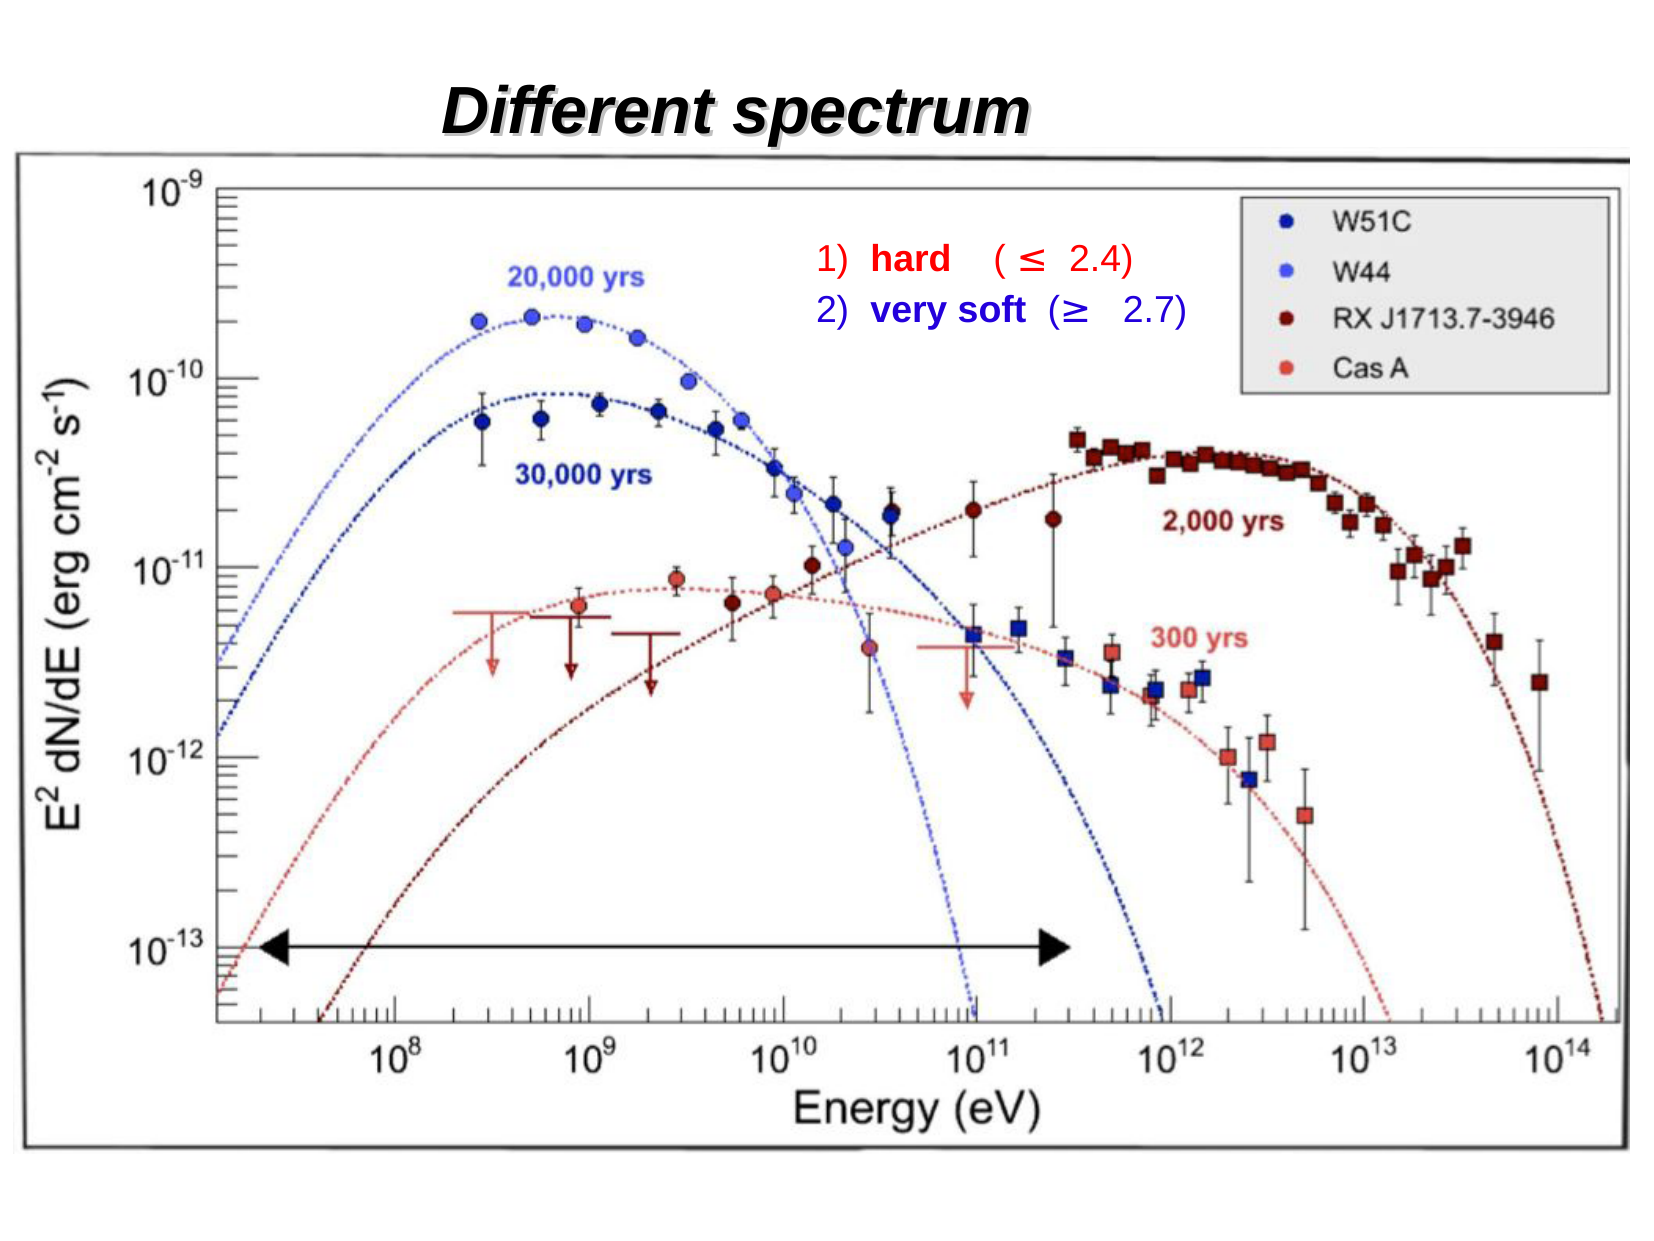

Different spectrum
					1) hard ( ≤ 2.4)
					2) very soft (≥ 2.7)